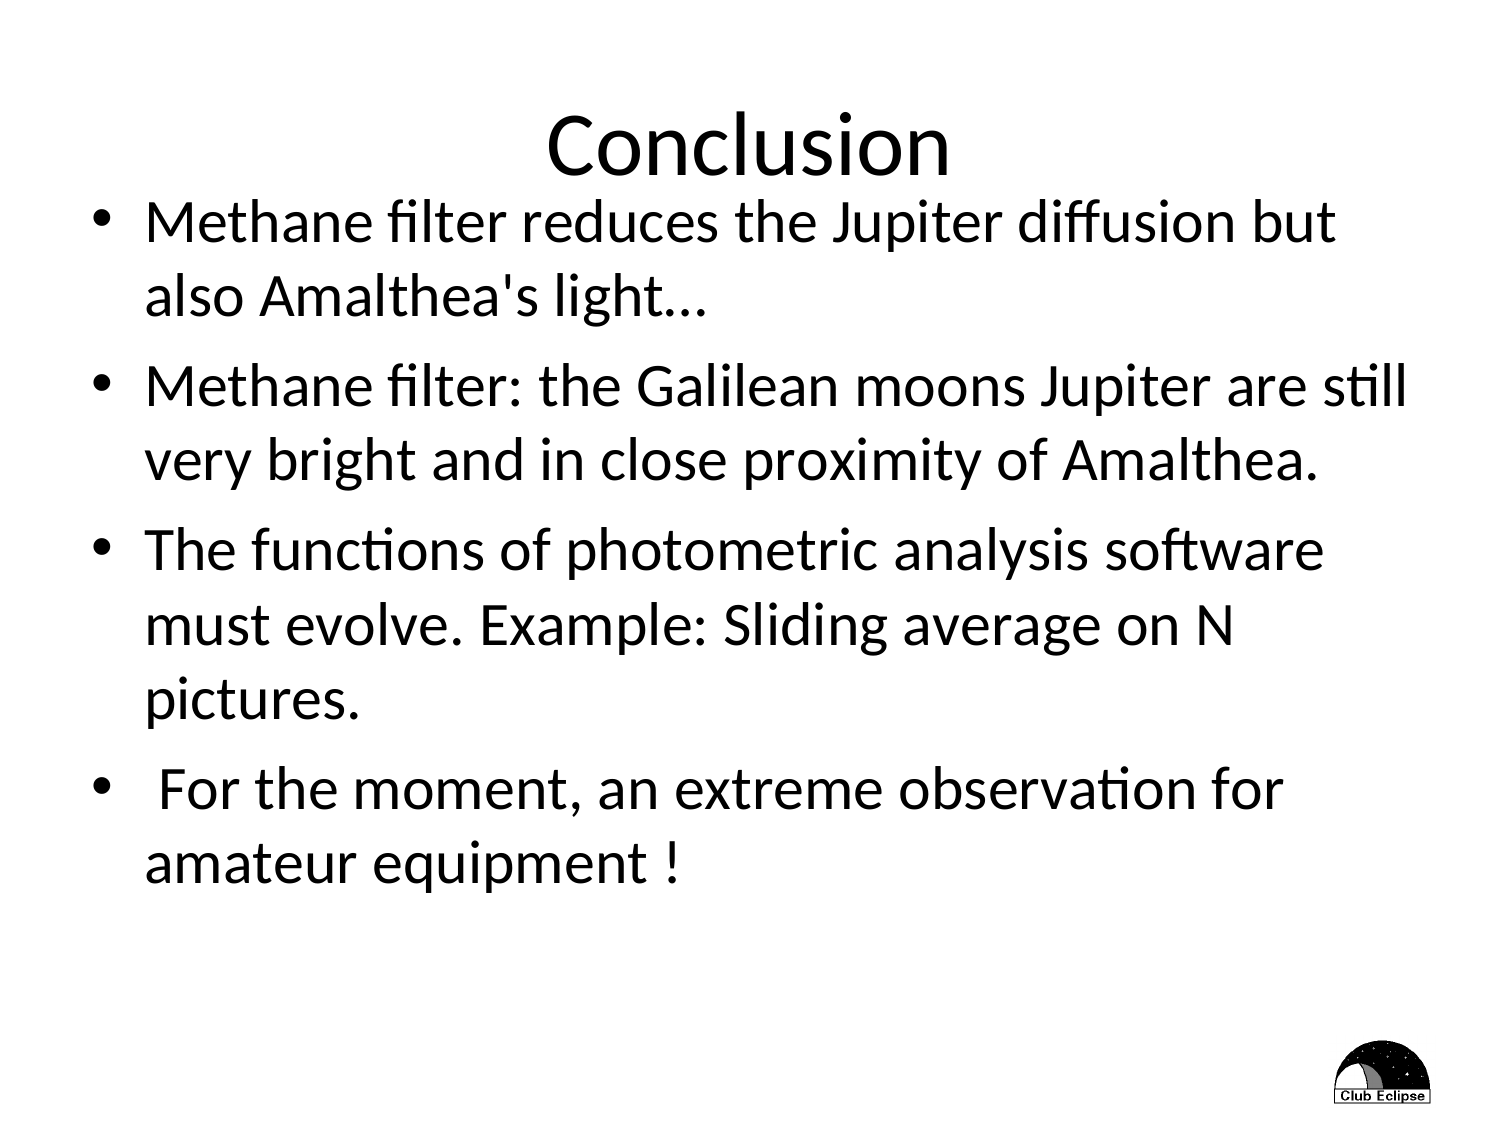

# Conclusion
Methane filter reduces the Jupiter diffusion but also Amalthea's light…
Methane filter: the Galilean moons Jupiter are still very bright and in close proximity of Amalthea.
The functions of photometric analysis software must evolve. Example: Sliding average on N pictures.
 For the moment, an extreme observation for amateur equipment !